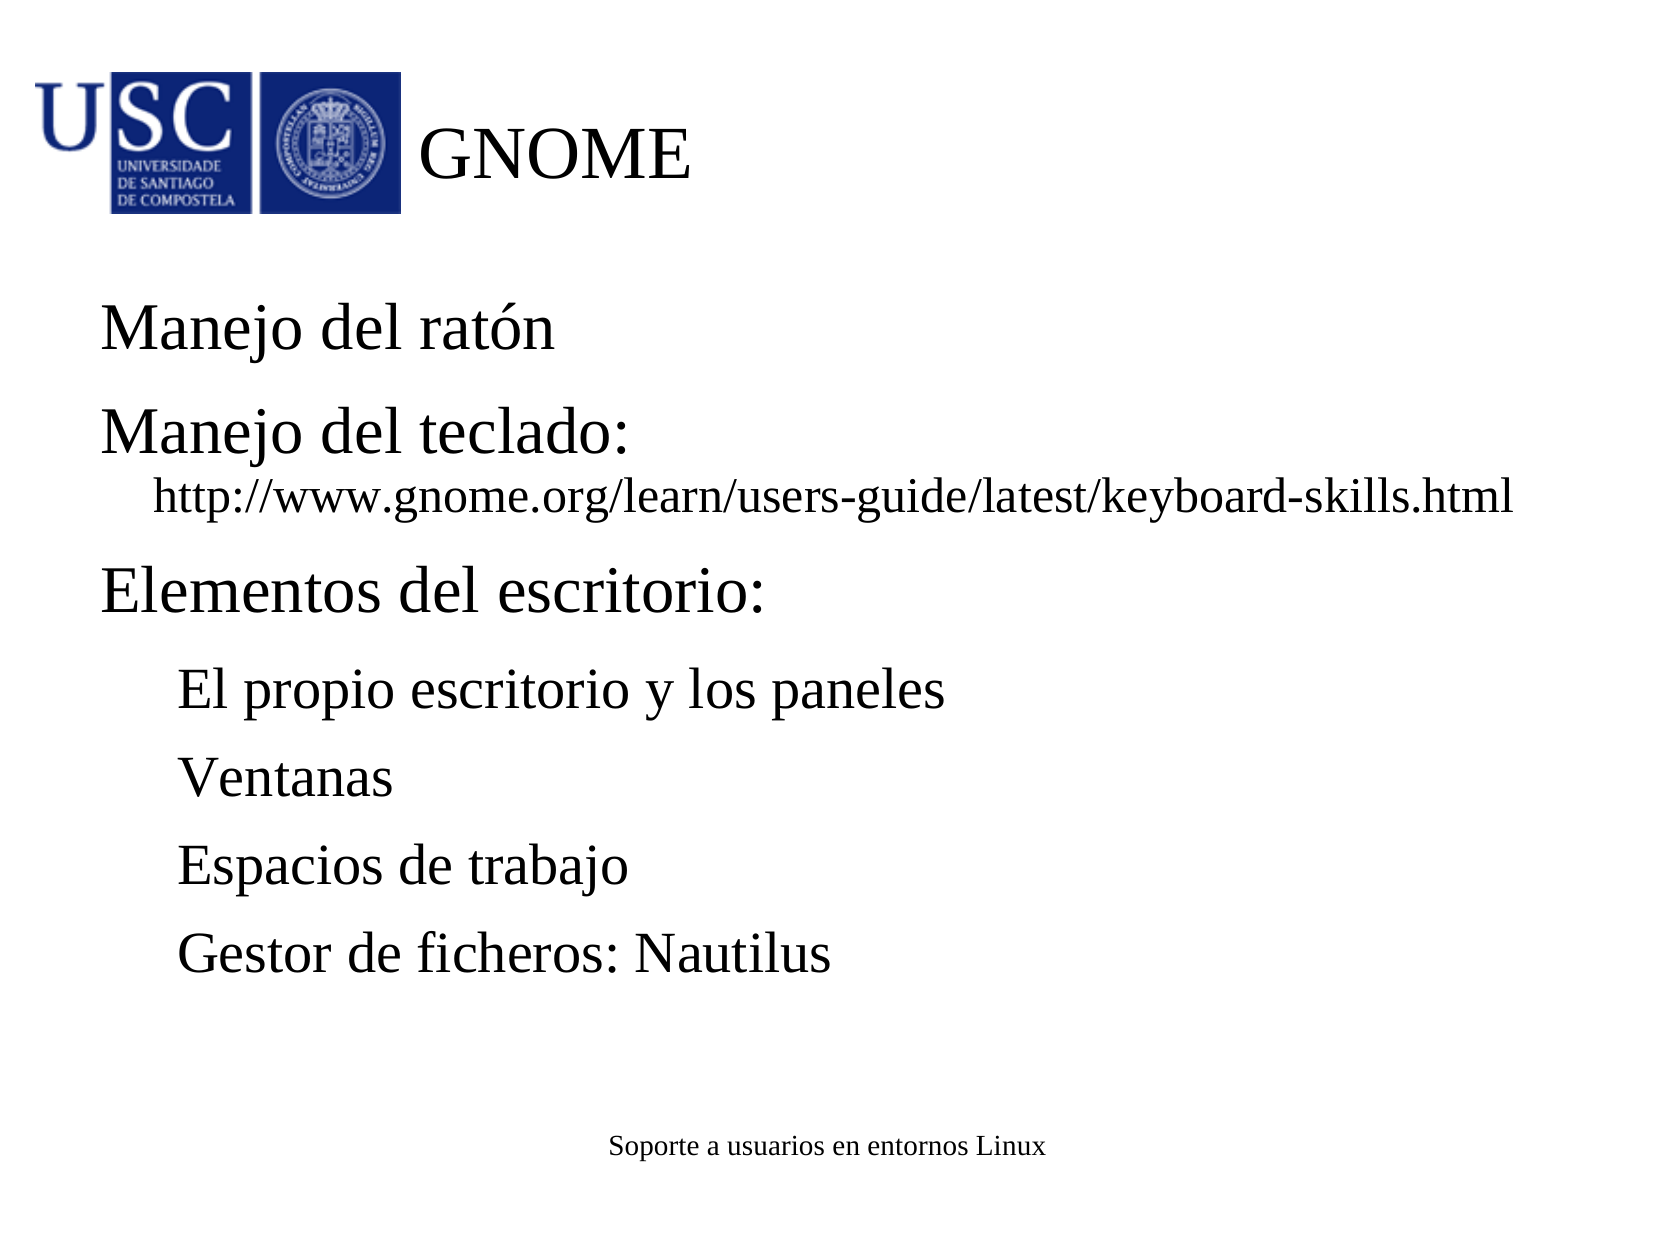

# GNOME
Manejo del ratón
Manejo del teclado:
http://www.gnome.org/learn/users-guide/latest/keyboard-skills.html
Elementos del escritorio:
El propio escritorio y los paneles
Ventanas
Espacios de trabajo
Gestor de ficheros: Nautilus